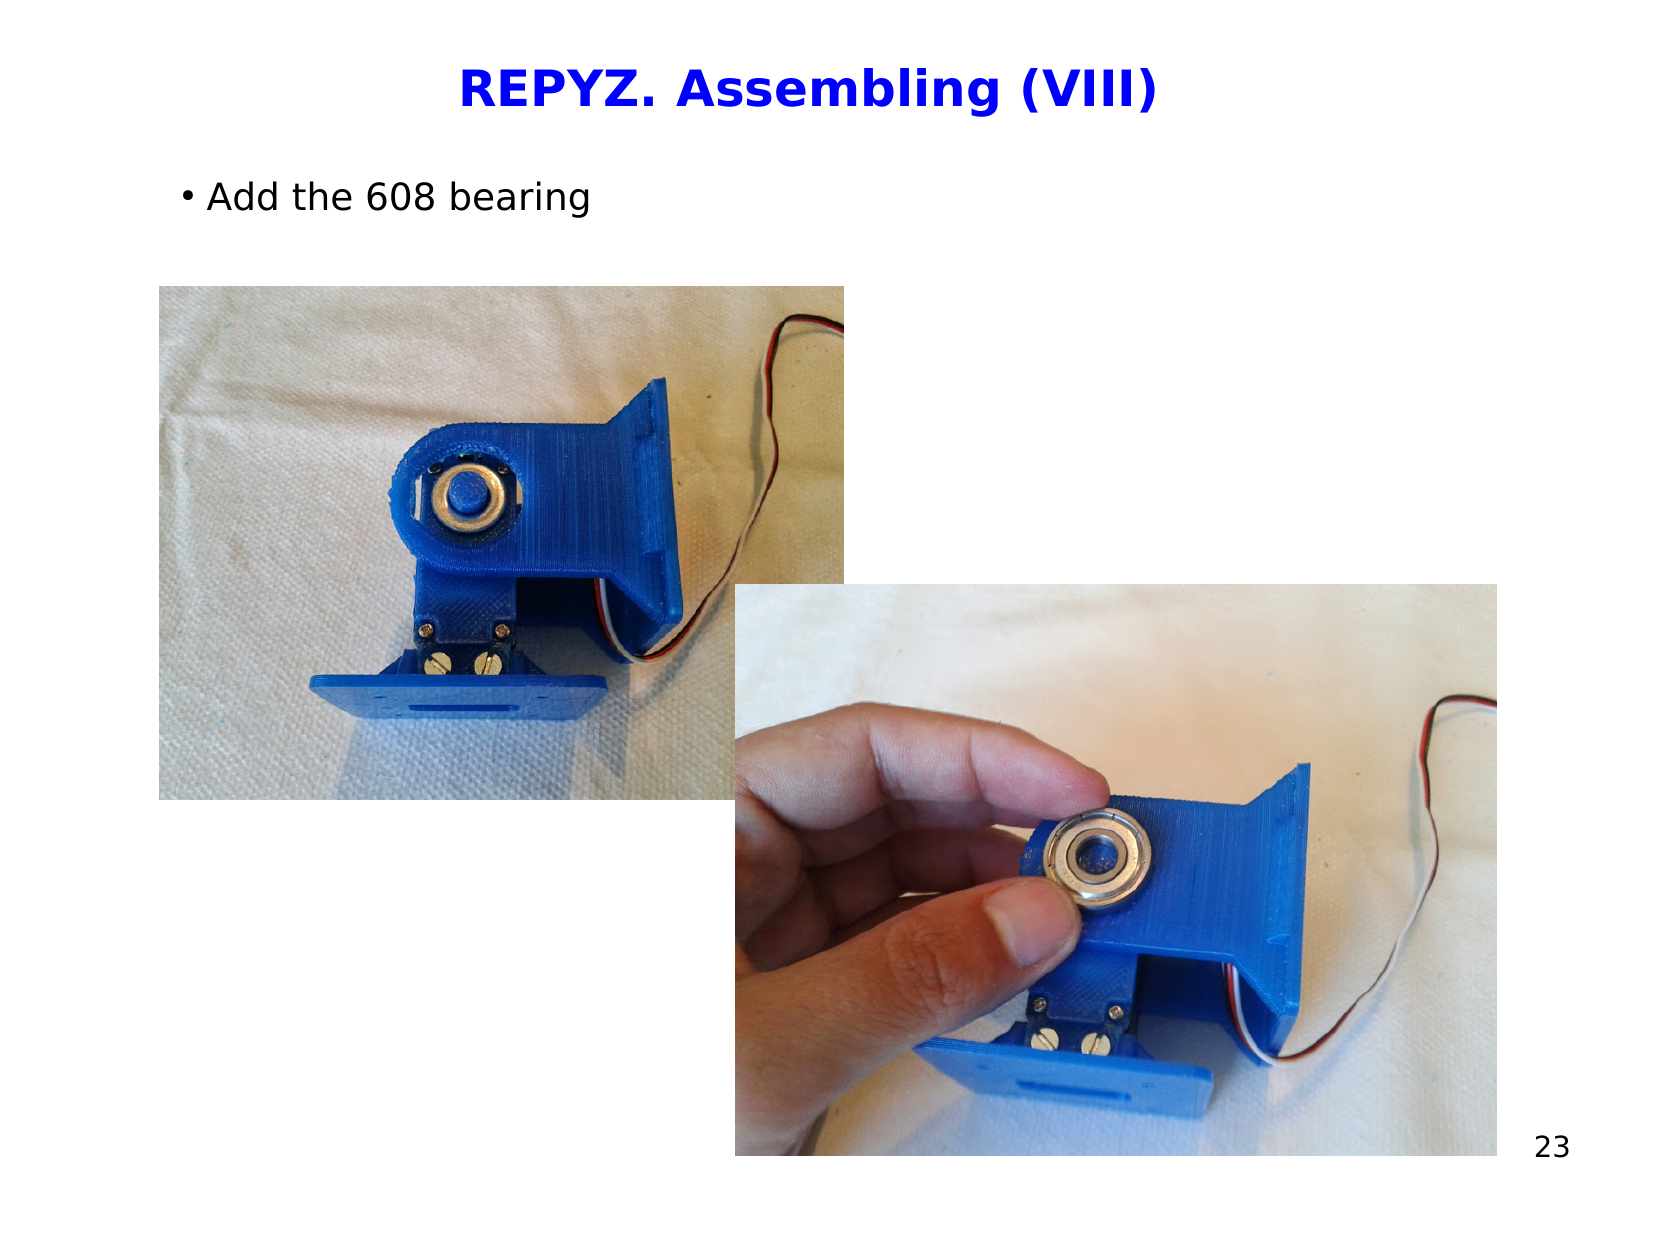

REPYZ. Assembling (VIII)
 Add the 608 bearing
23